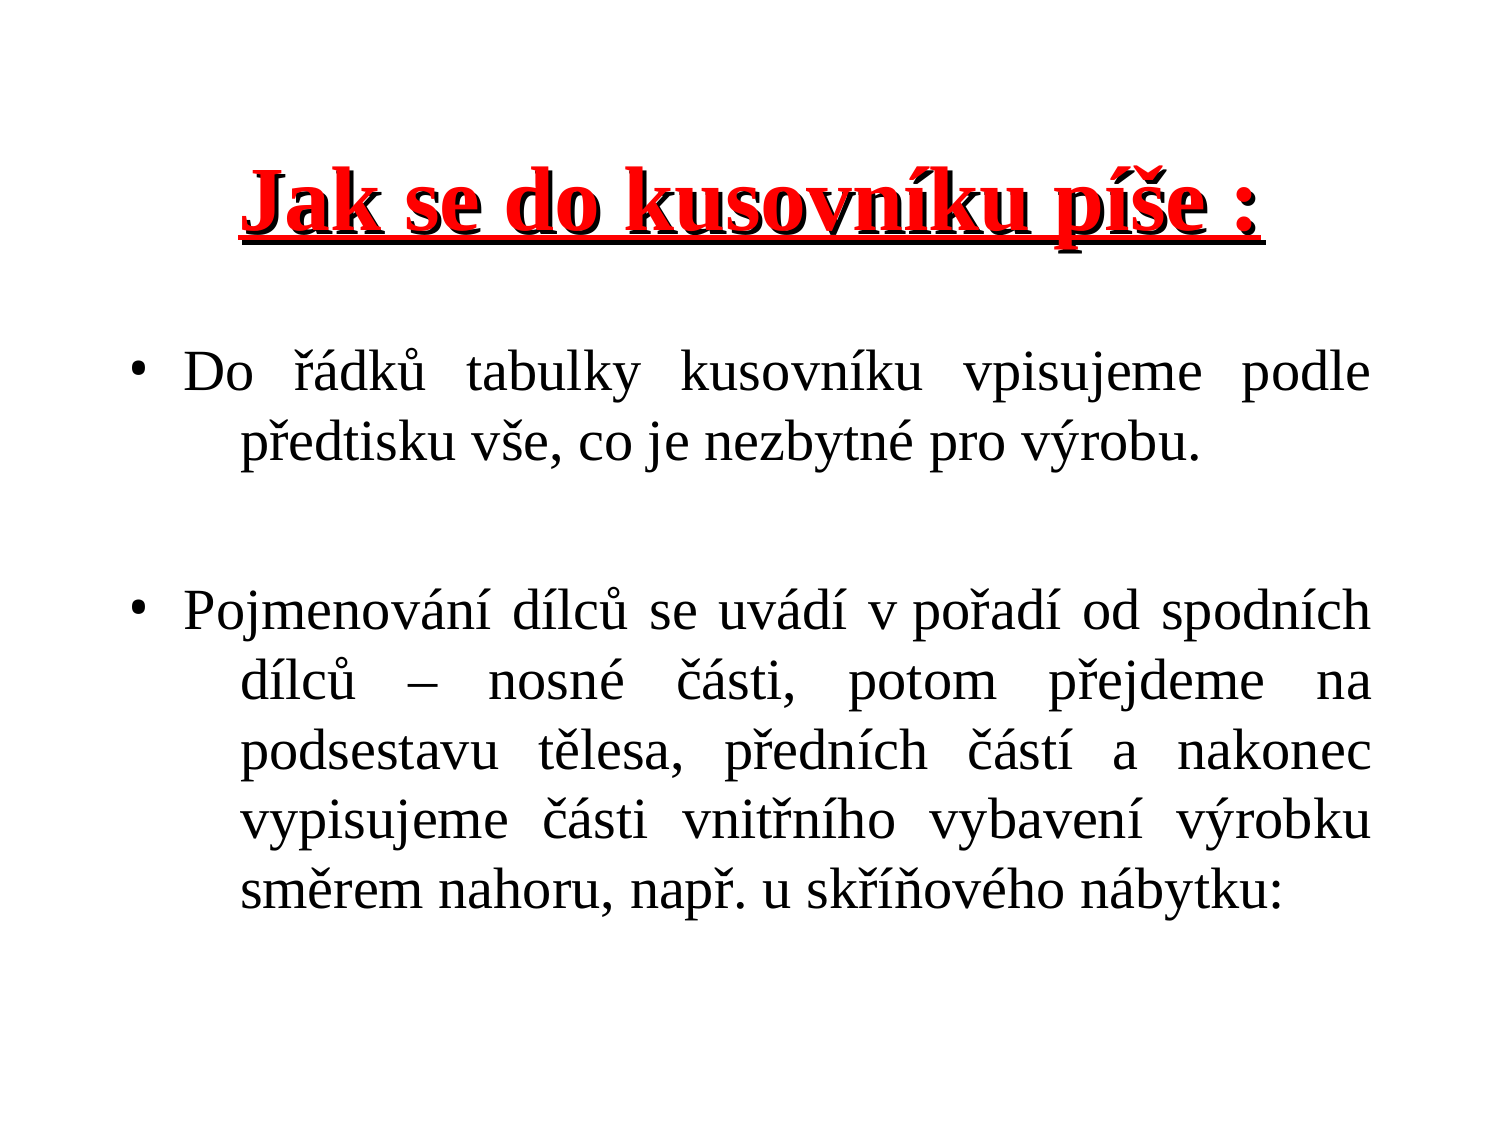

# Jak se do kusovníku píše :
Do řádků tabulky kusovníku vpisujeme podle předtisku vše, co je nezbytné pro výrobu.
Pojmenování dílců se uvádí v pořadí od spodních dílců – nosné části, potom přejdeme na podsestavu tělesa, předních částí a nakonec vypisujeme části vnitřního vybavení výrobku směrem nahoru, např. u skříňového nábytku: